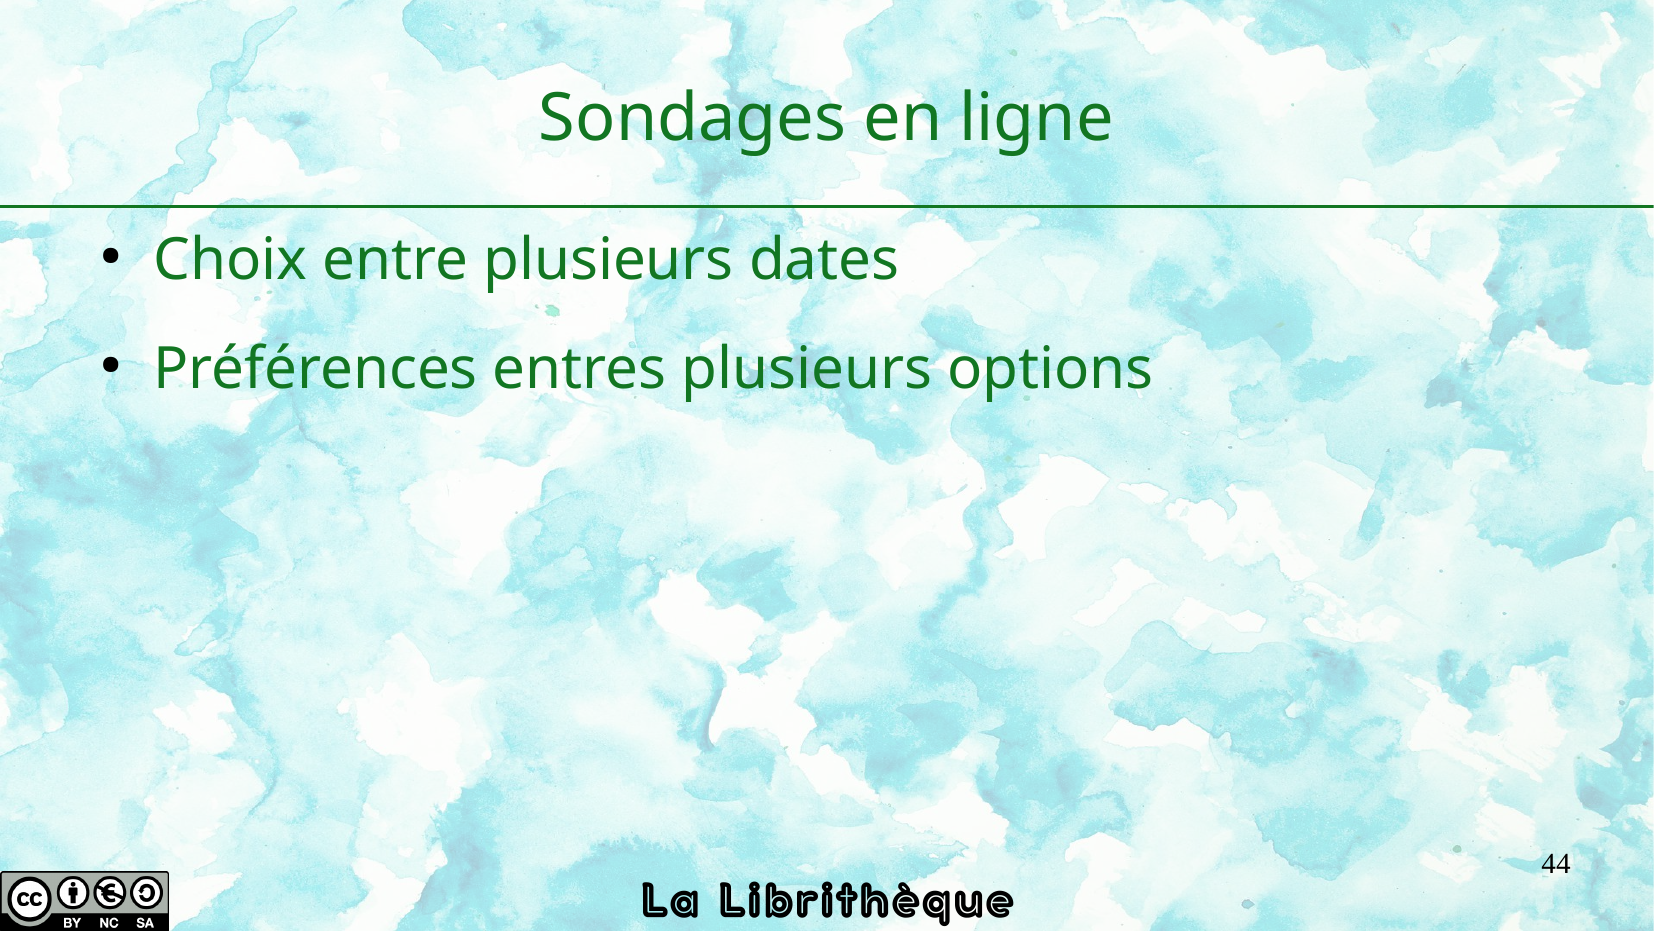

# Sondages en ligne
Choix entre plusieurs dates
Préférences entres plusieurs options
44